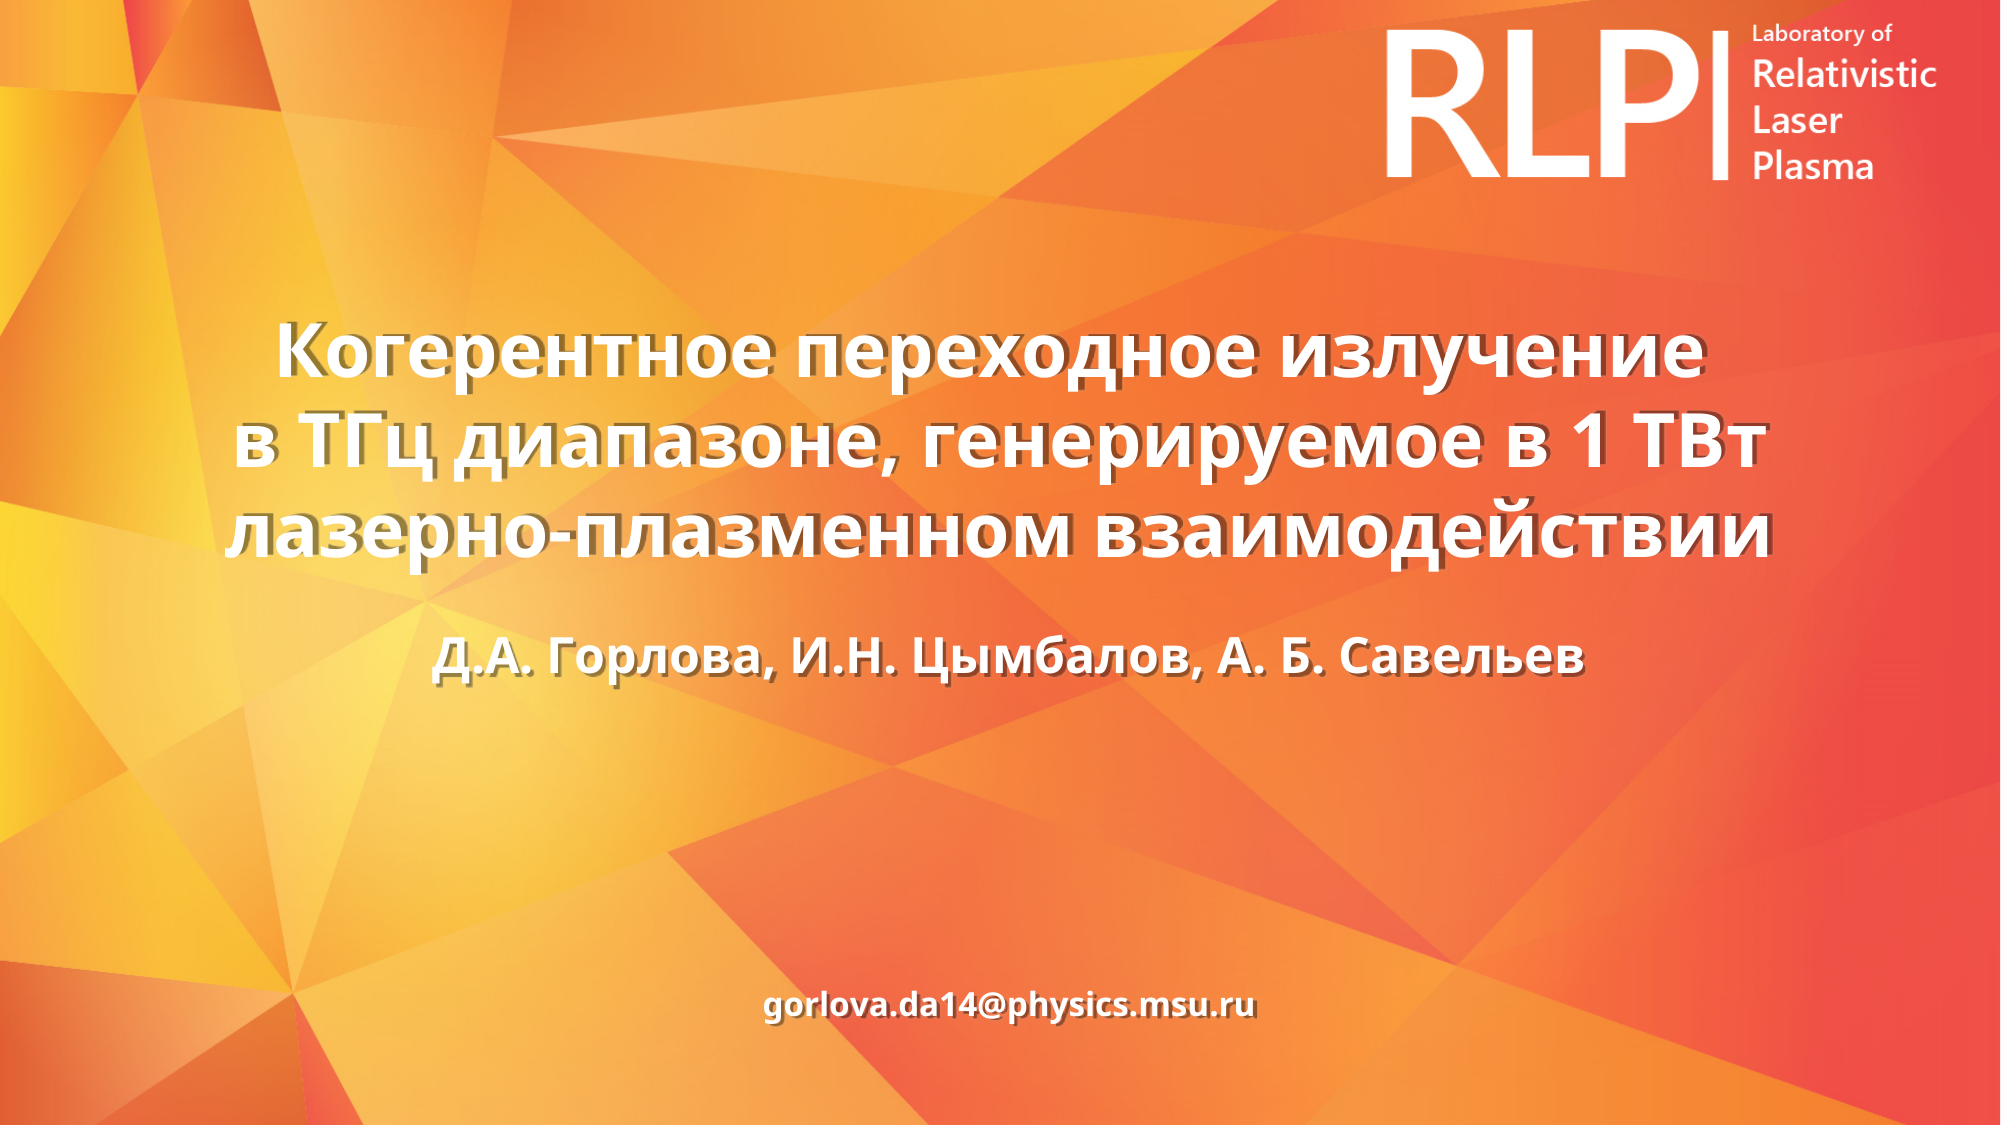

# Когерентное переходное излучение в ТГц диапазоне, генерируемое в 1 ТВт лазерно-плазменном взаимодействии
Д.А. Горлова, И.Н. Цымбалов, А. Б. Савельев
gorlova.da14@physics.msu.ru